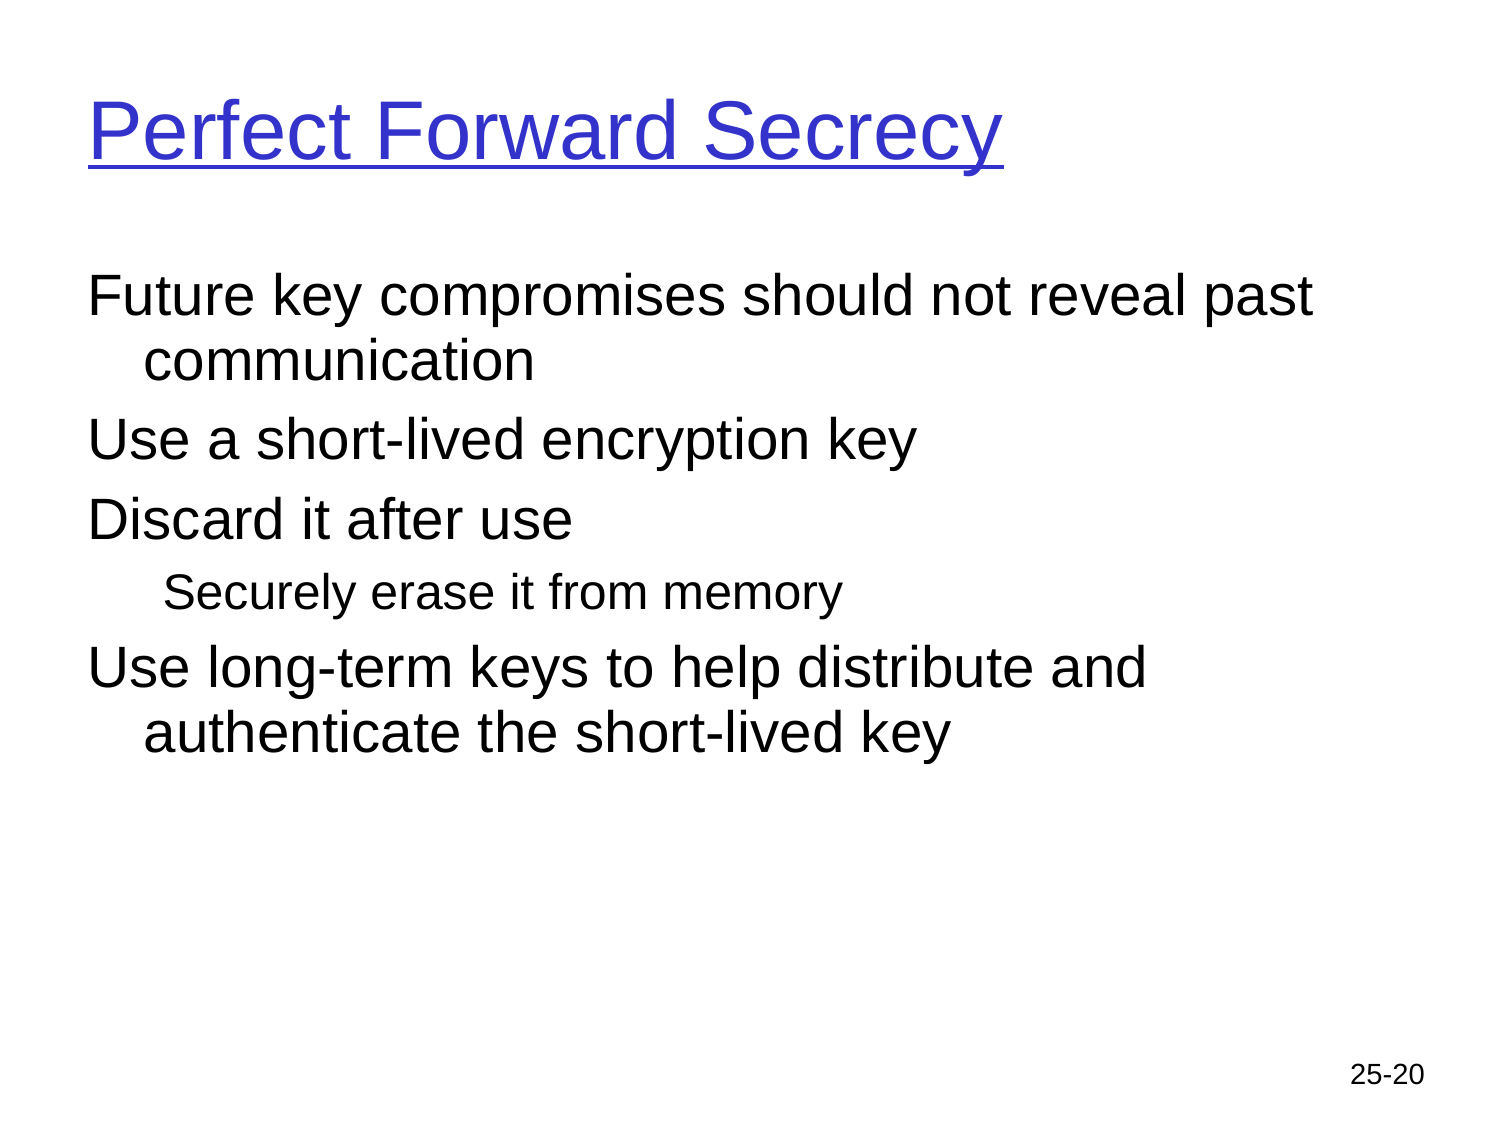

# Perfect Forward Secrecy
Future key compromises should not reveal past communication
Use a short-lived encryption key
Discard it after use
Securely erase it from memory
Use long-term keys to help distribute and authenticate the short-lived key
20